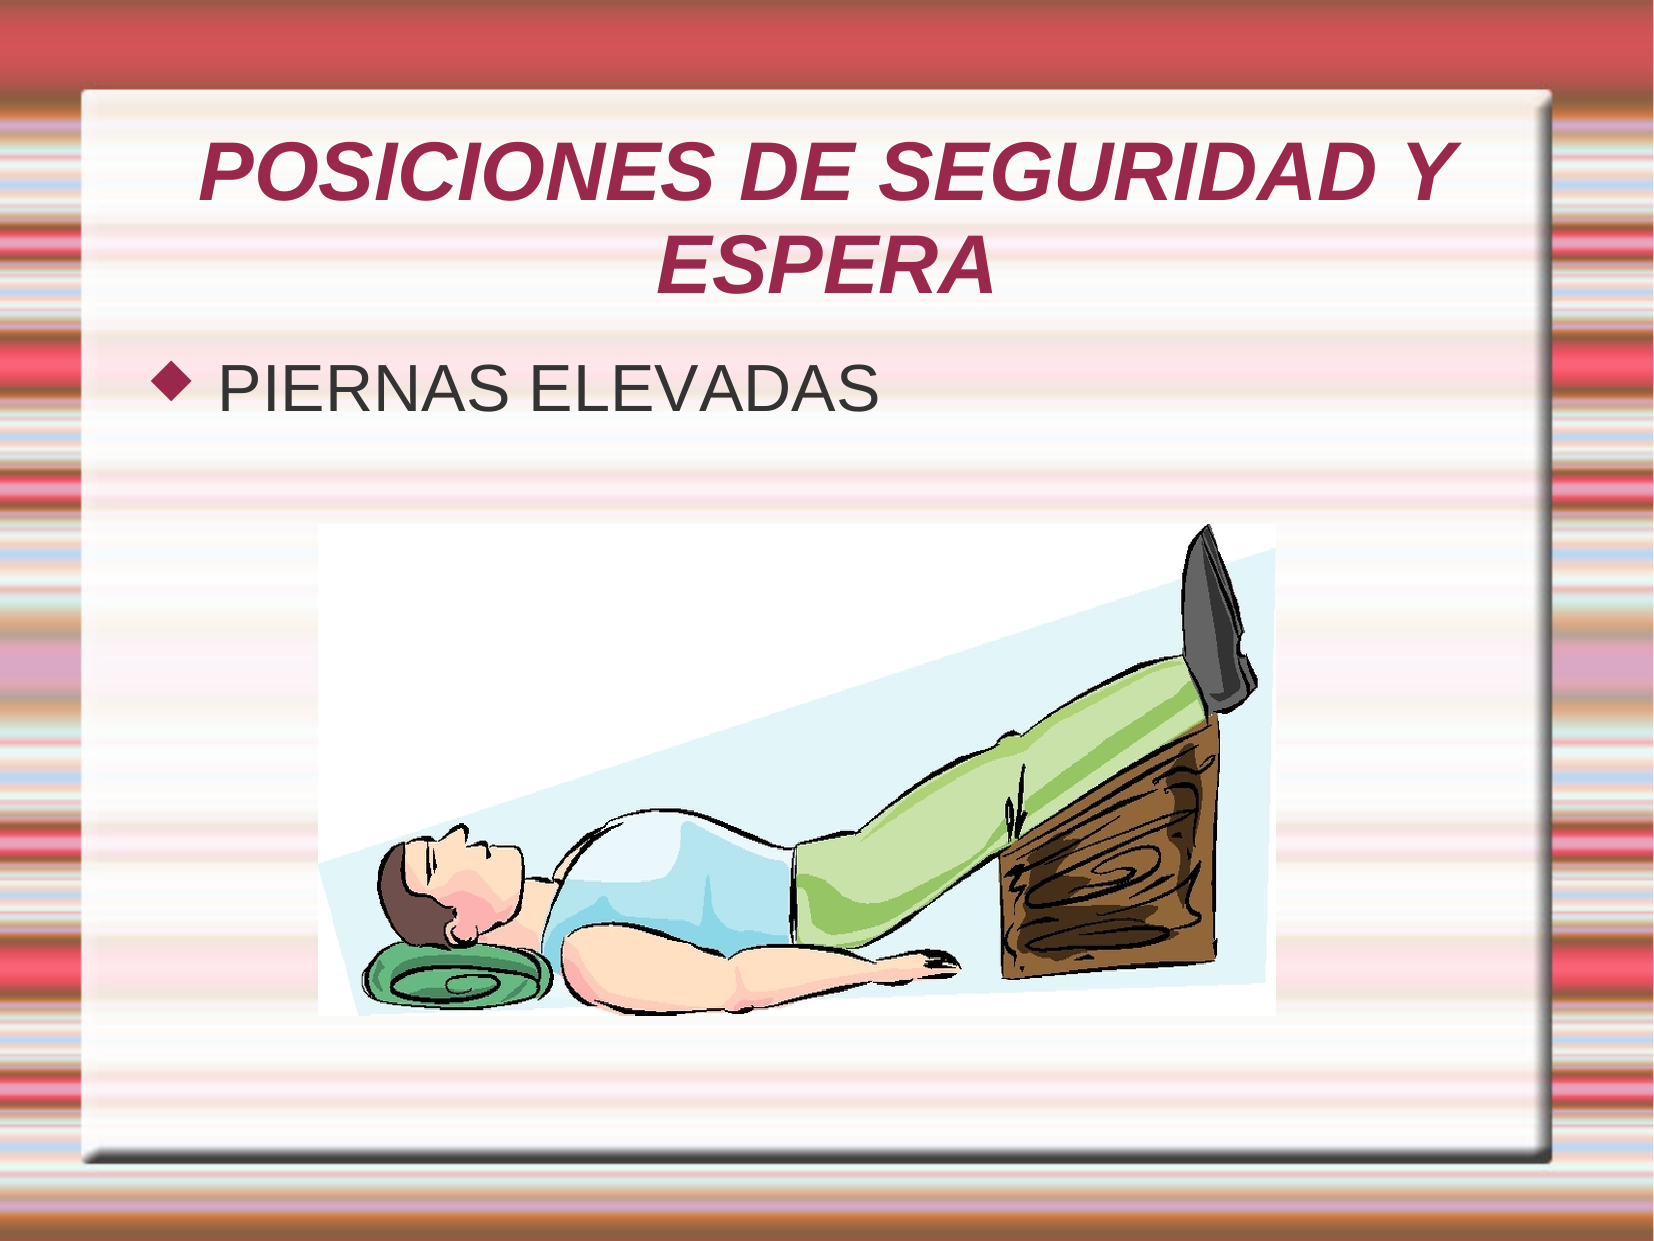

# POSICIONES DE SEGURIDAD Y ESPERA
PIERNAS ELEVADAS